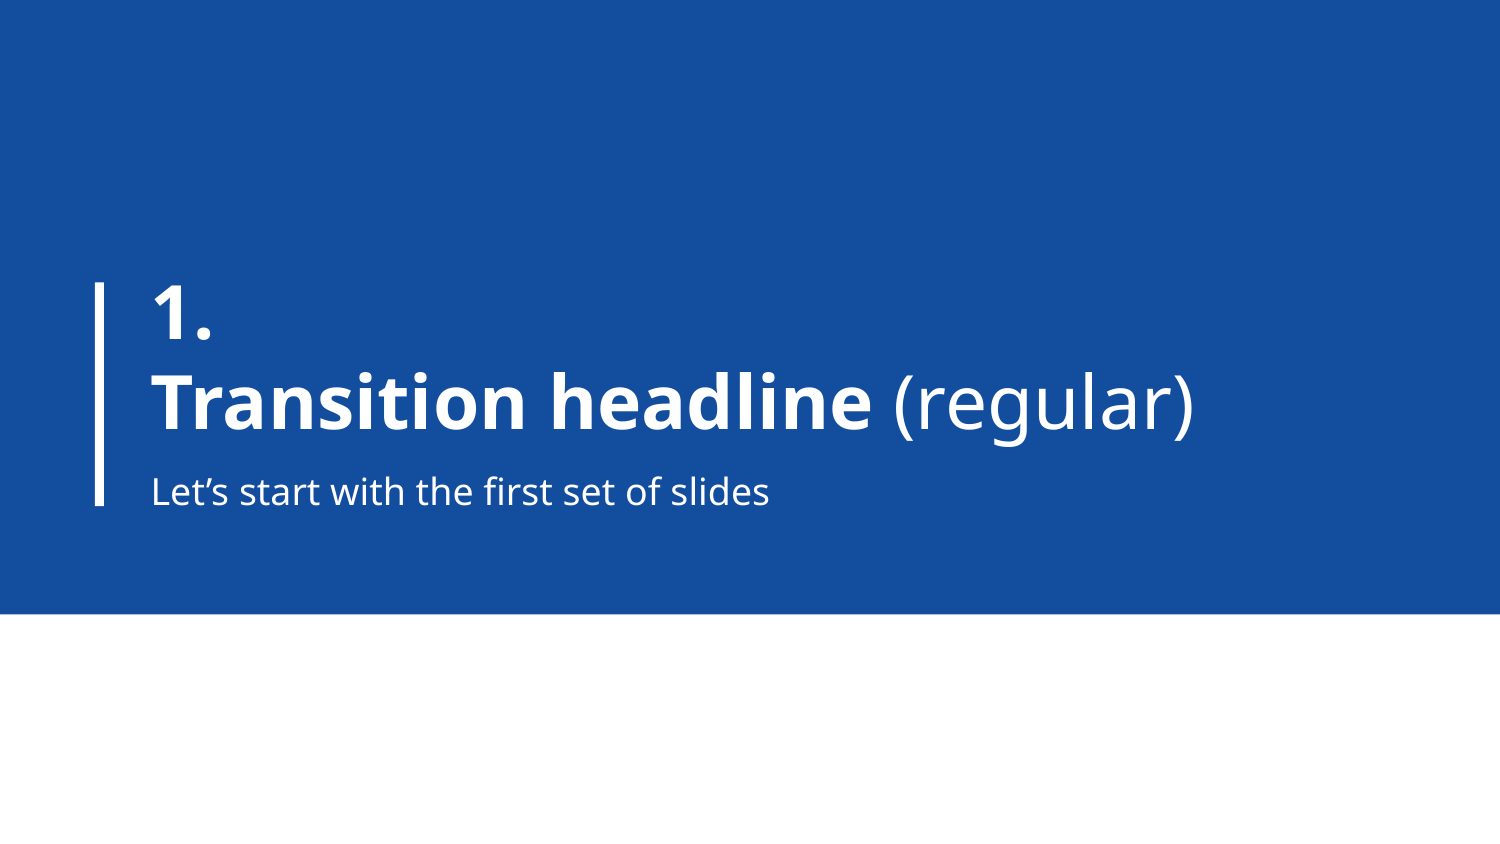

# 1. Transition headline (regular)
Let’s start with the first set of slides